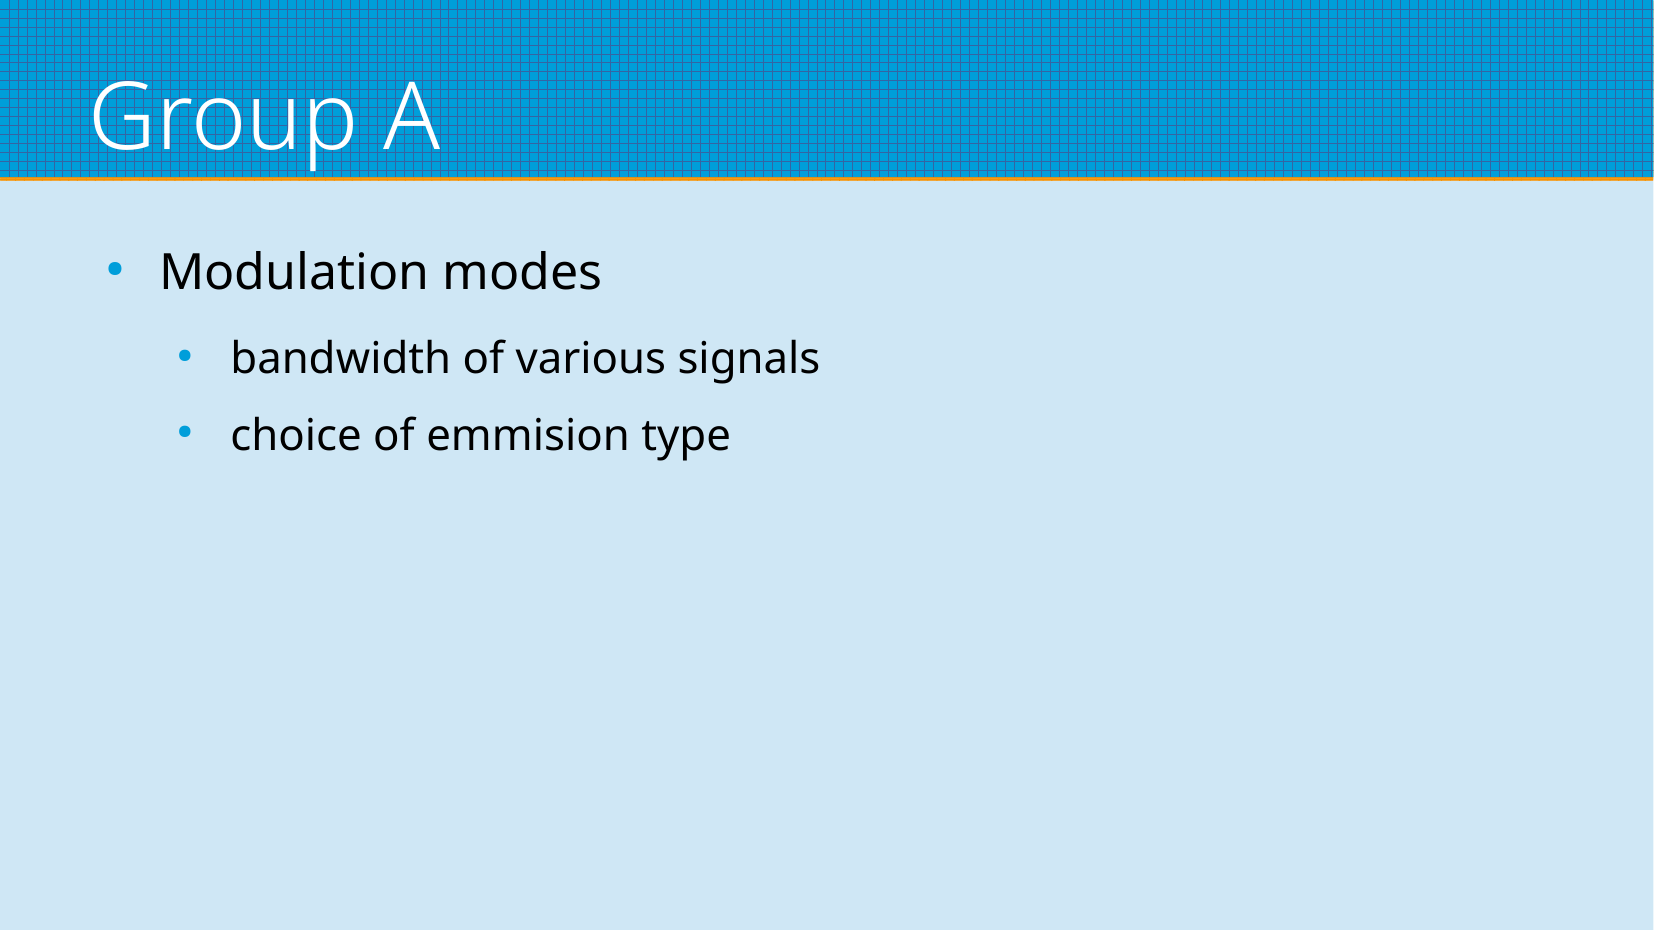

# Group A
Modulation modes
bandwidth of various signals
choice of emmision type